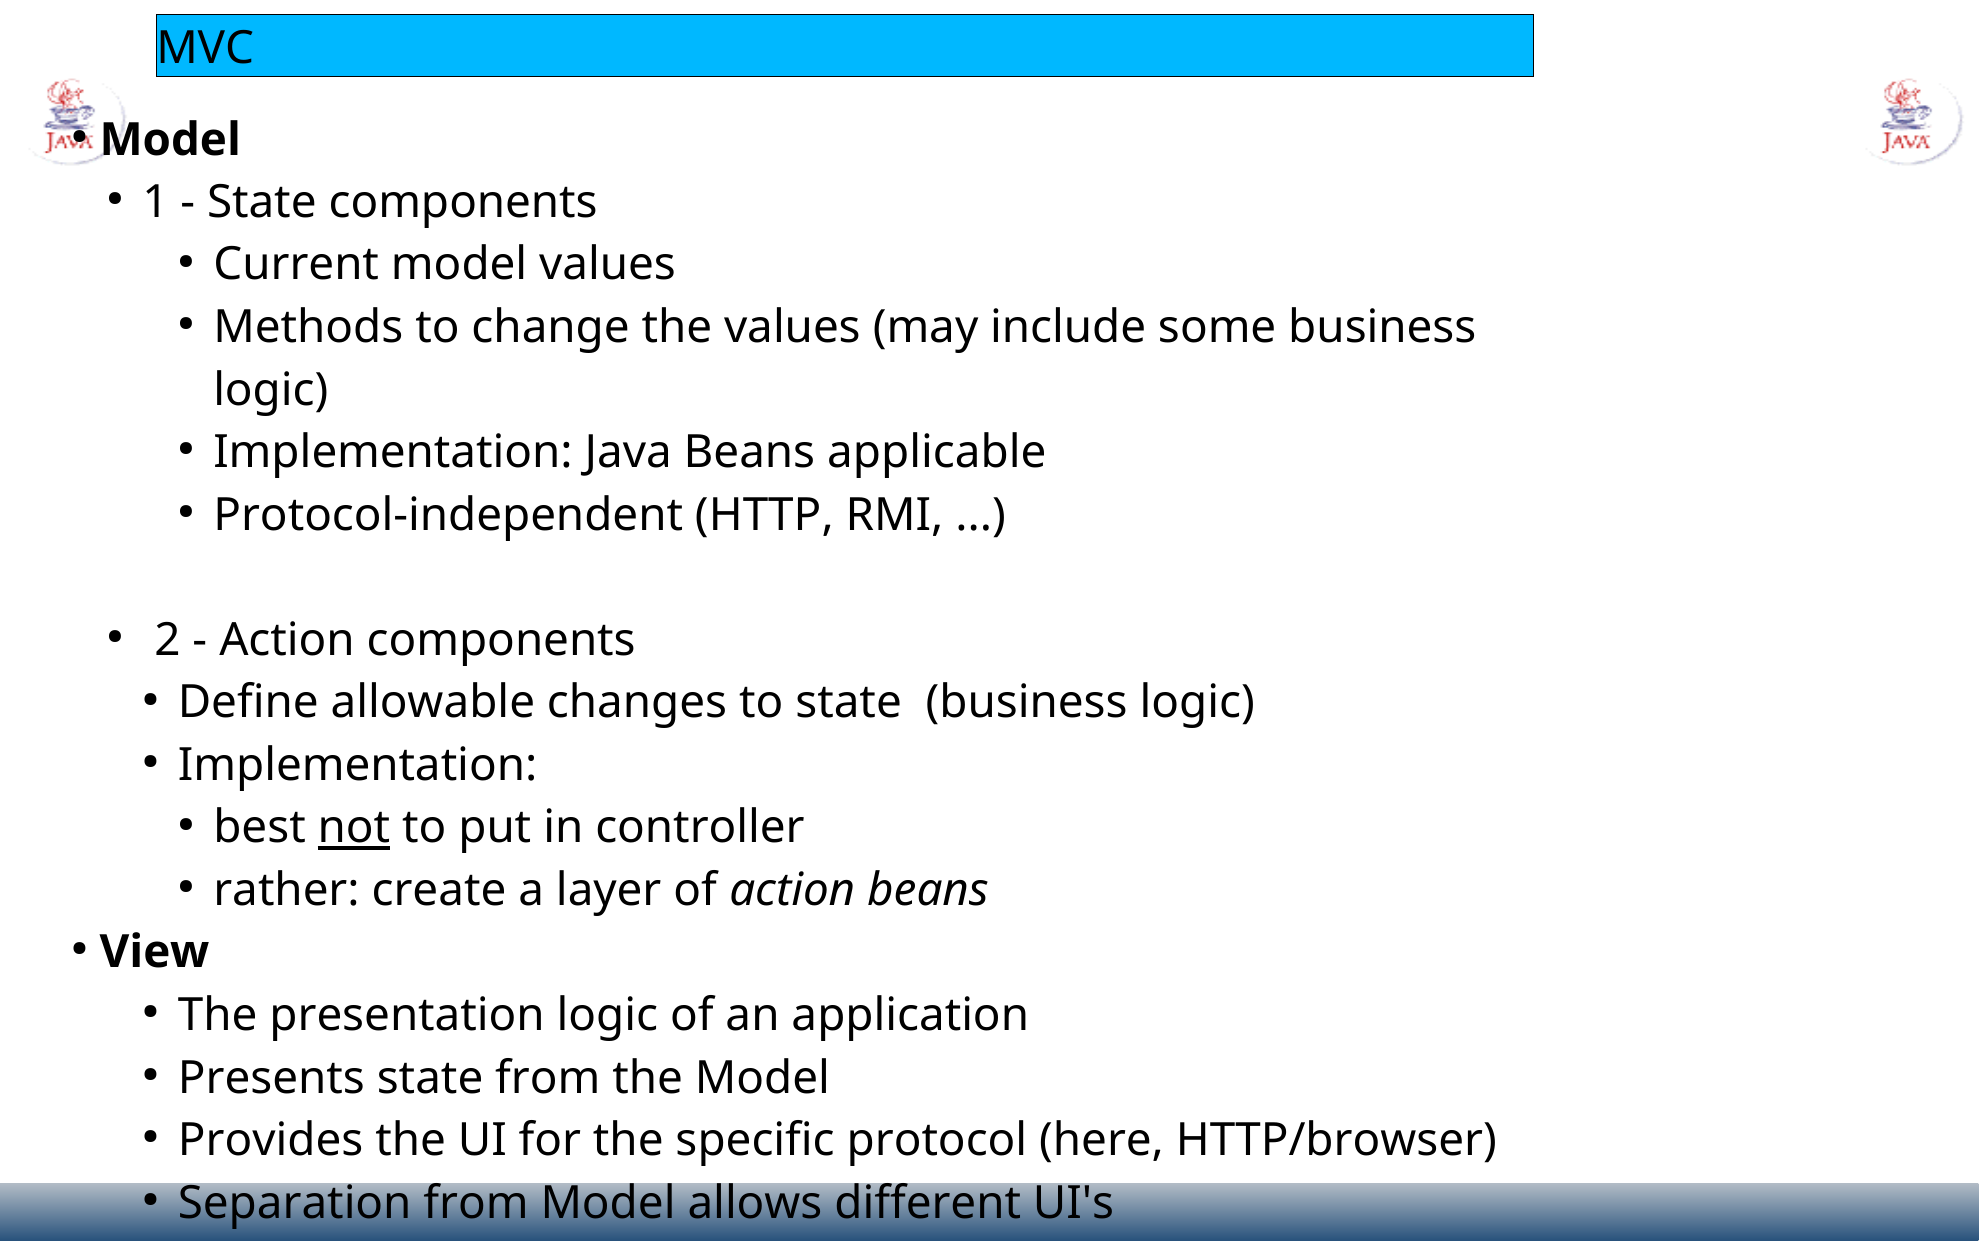

MVC
 Model
1 - State components
Current model values
Methods to change the values (may include some business logic)
Implementation: Java Beans applicable
Protocol-independent (HTTP, RMI, ...)
 2 - Action components
Define allowable changes to state (business logic)
Implementation:
best not to put in controller
rather: create a layer of action beans
 View
The presentation logic of an application
Presents state from the Model
Provides the UI for the specific protocol (here, HTTP/browser)
Separation from Model allows different UI's
Implementation: JSP (http)
Interaction with model eased by using Java Beans